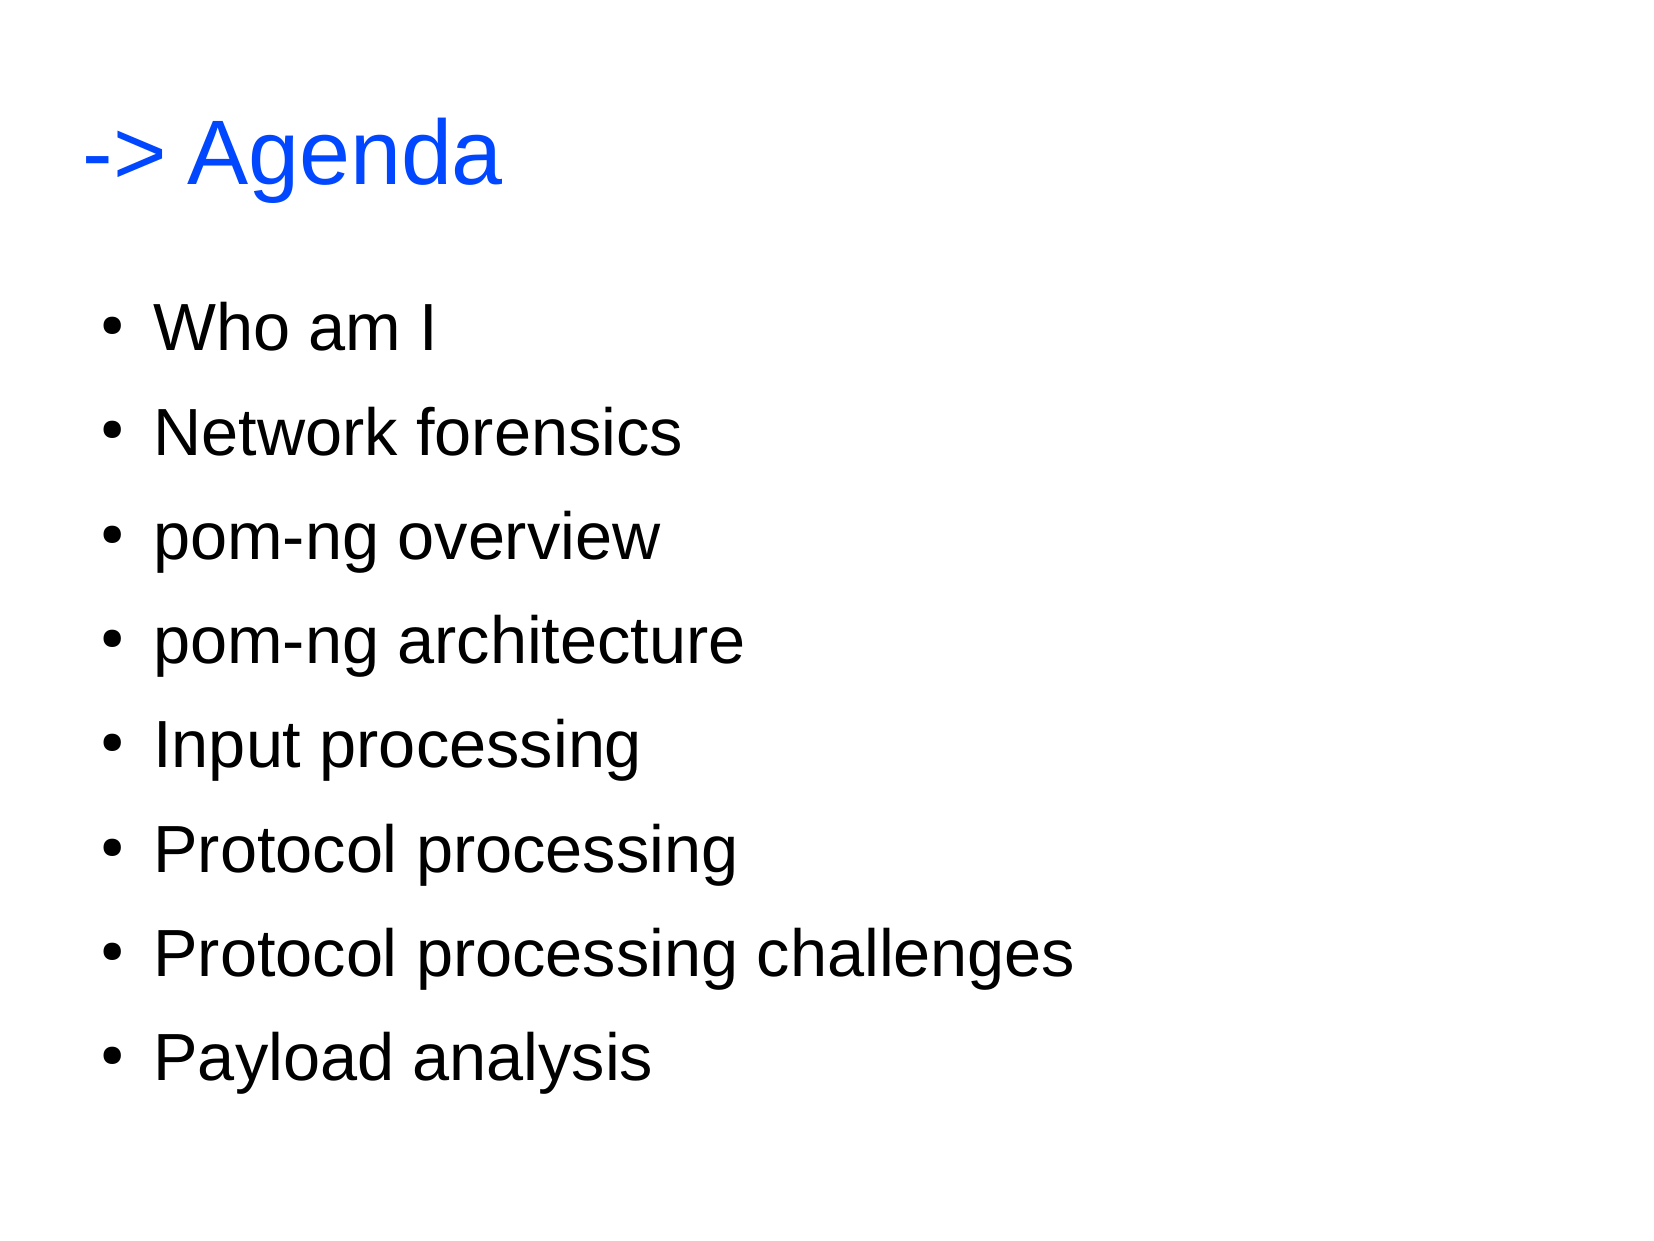

# -> Agenda
Who am I
Network forensics
pom-ng overview
pom-ng architecture
Input processing
Protocol processing
Protocol processing challenges
Payload analysis